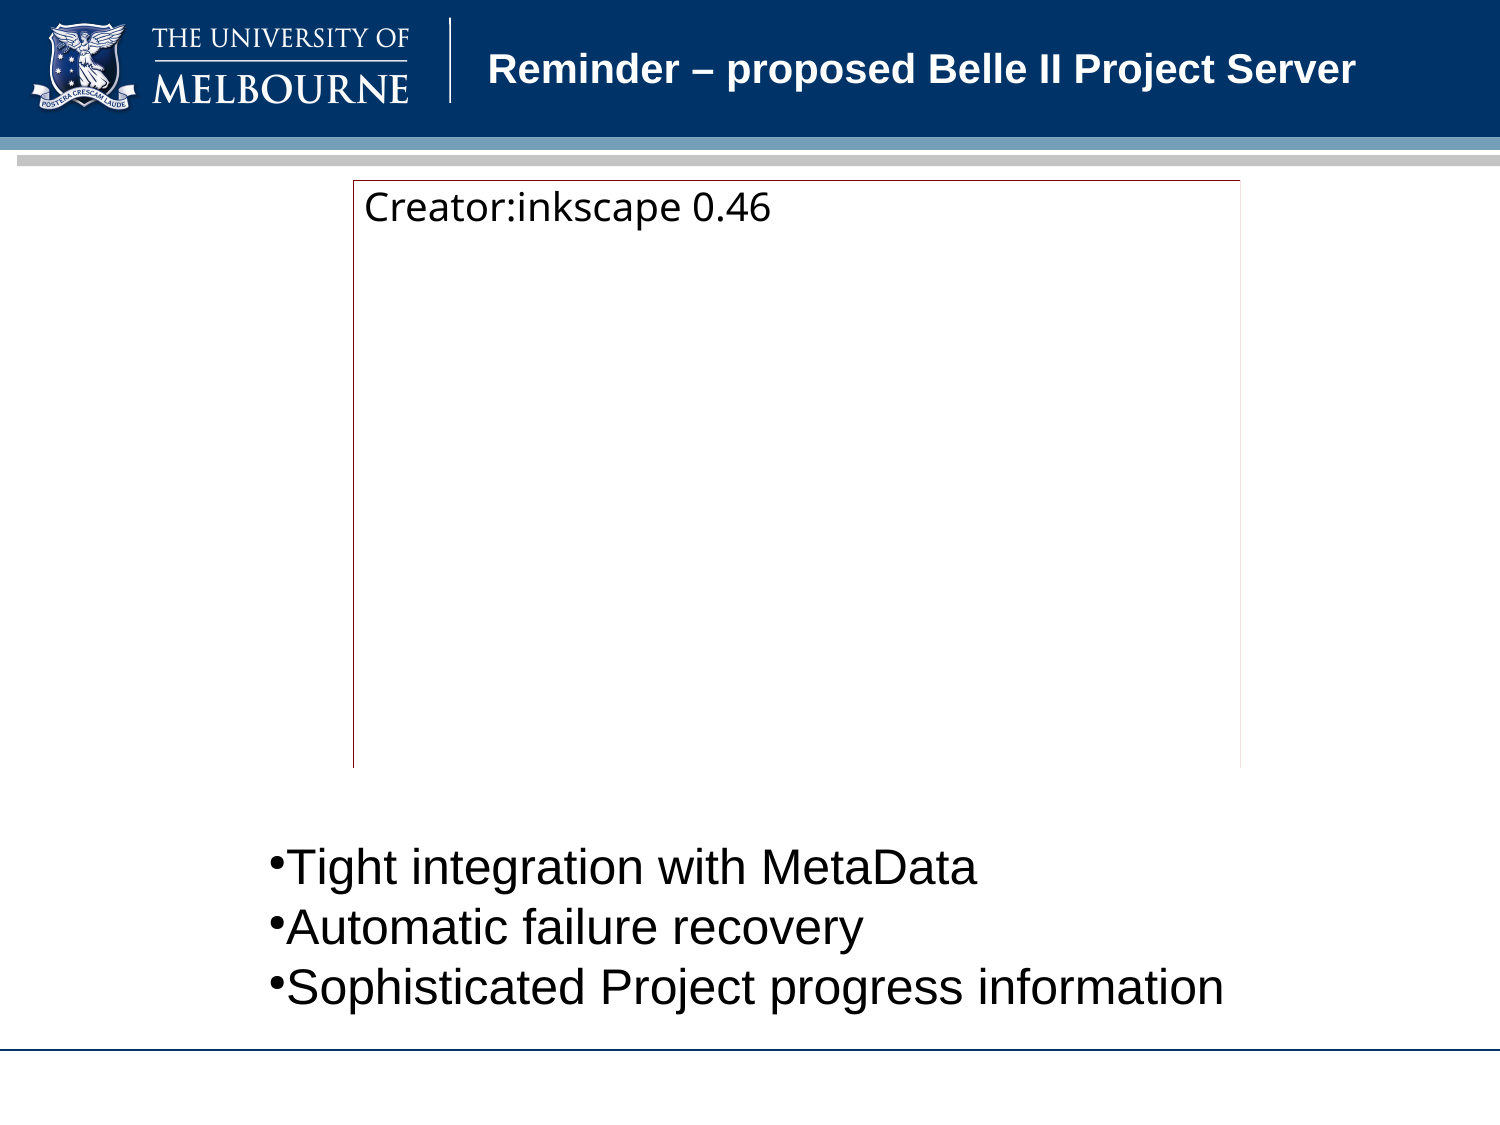

# Reminder – proposed Belle II Project Server
Tight integration with MetaData
Automatic failure recovery
Sophisticated Project progress information